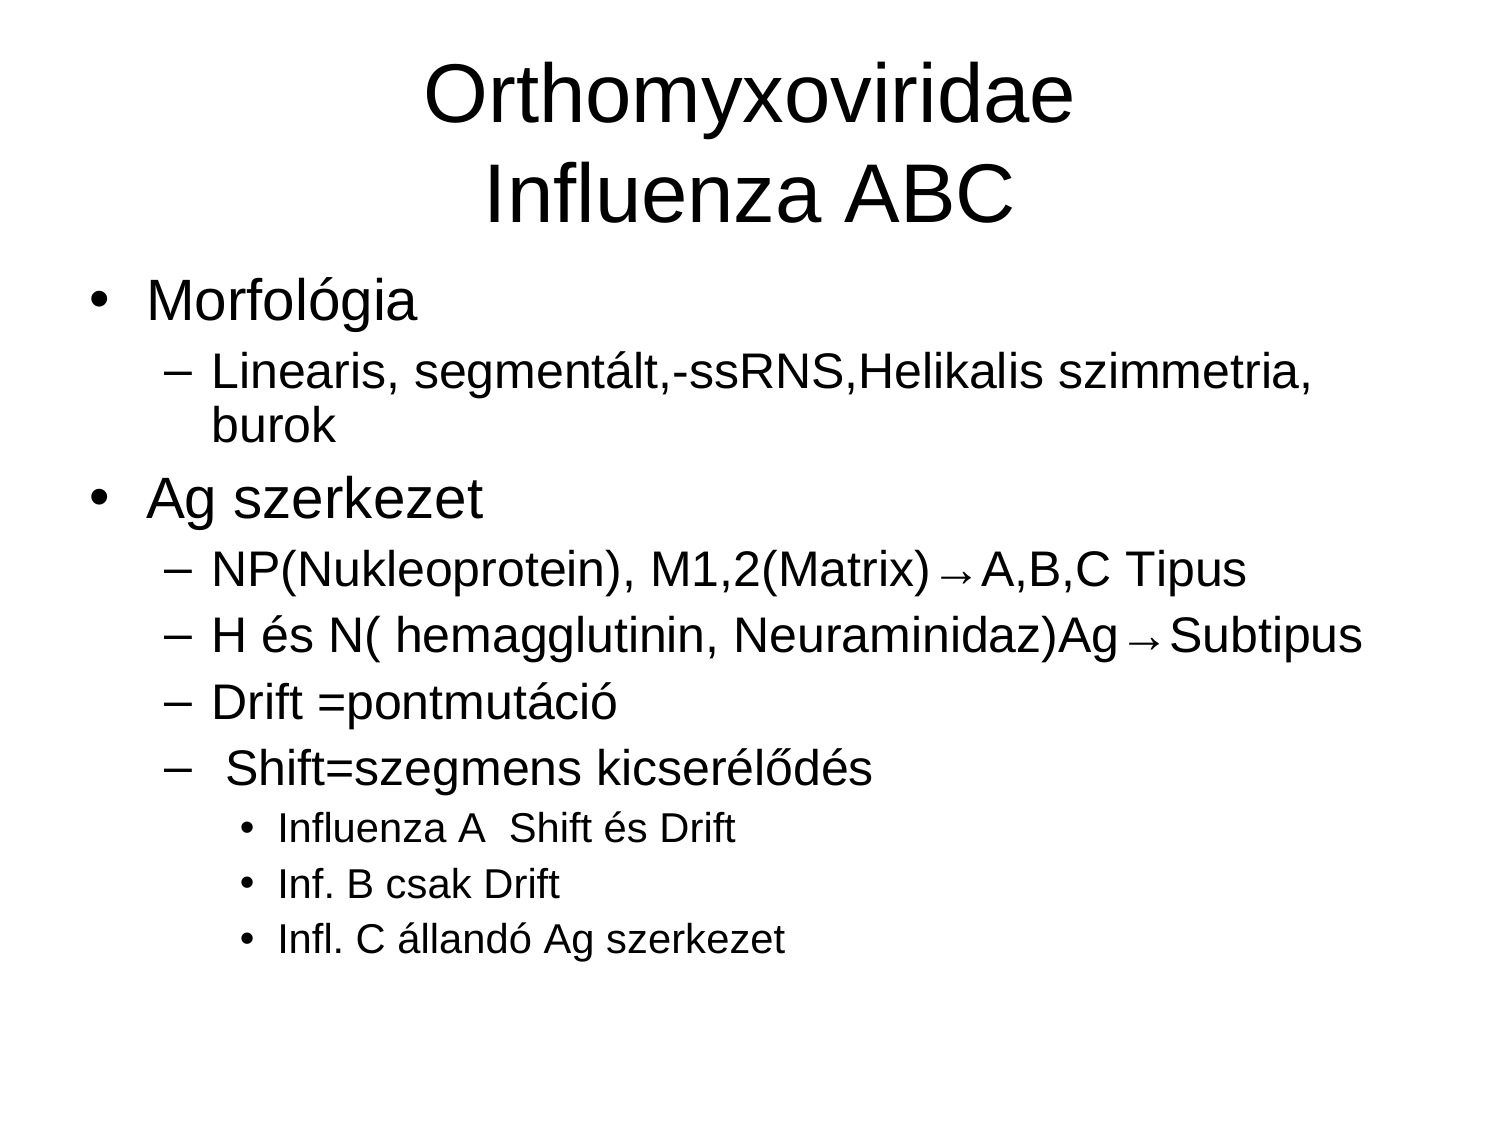

# Orthomyxoviridae Influenza ABC
Morfológia
Linearis, segmentált,-ssRNS,Helikalis szimmetria, burok
Ag szerkezet
NP(Nukleoprotein), M1,2(Matrix)→A,B,C Tipus
H és N( hemagglutinin, Neuraminidaz)Ag→Subtipus
Drift =pontmutáció
 Shift=szegmens kicserélődés
Influenza A Shift és Drift
Inf. B csak Drift
Infl. C állandó Ag szerkezet